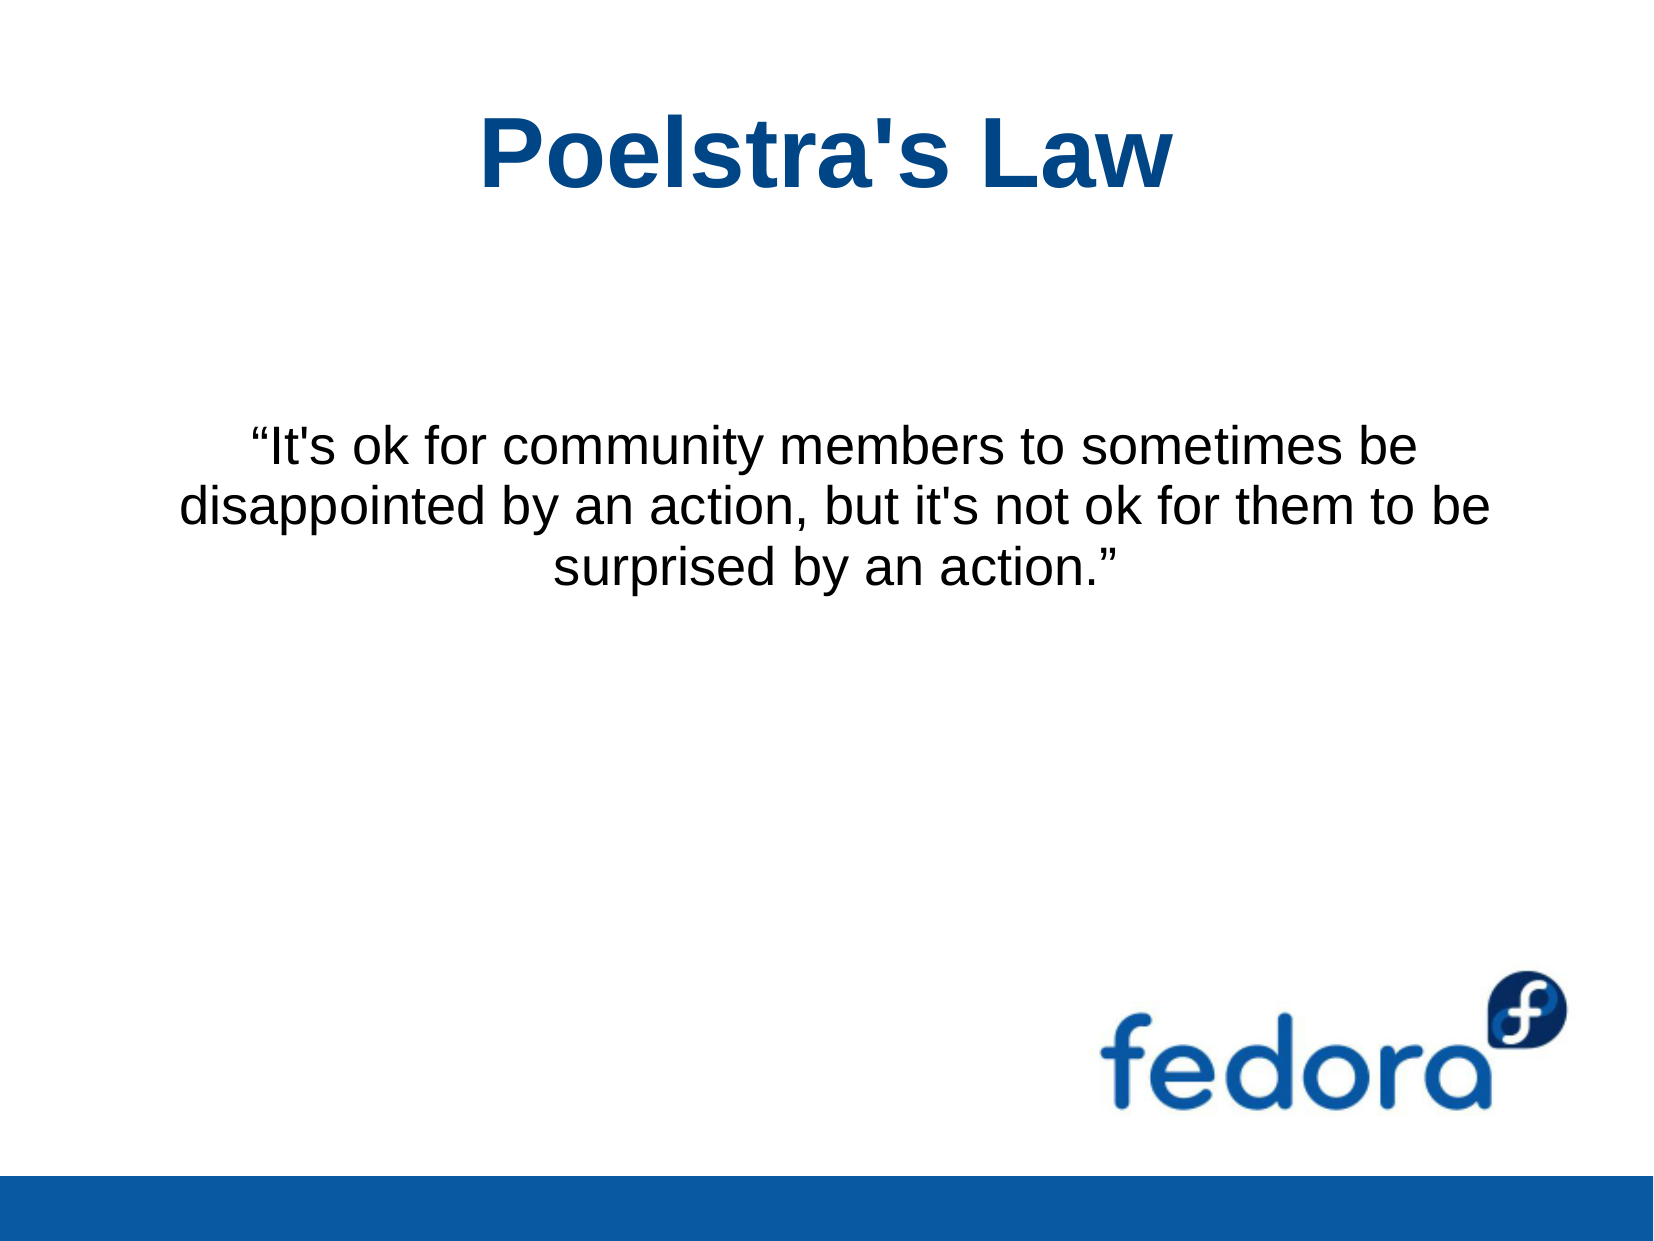

# Poelstra's Law
“It's ok for community members to sometimes be disappointed by an action, but it's not ok for them to be surprised by an action.”